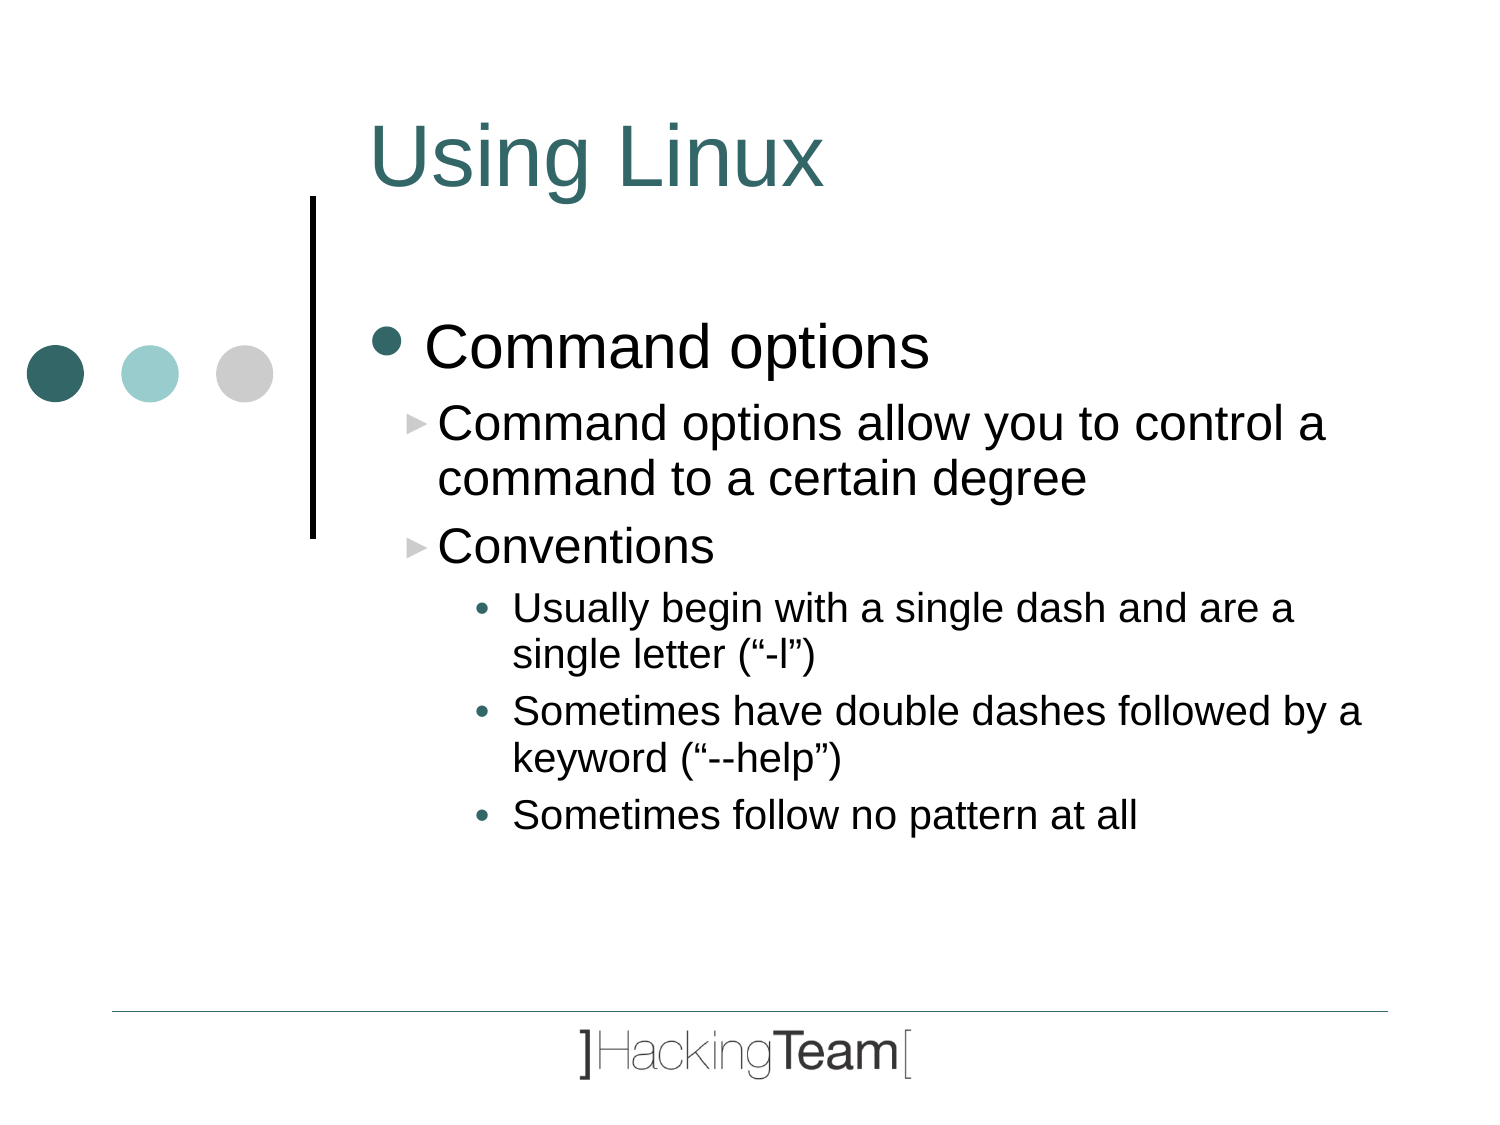

# Using Linux
Command options
Command options allow you to control a command to a certain degree
Conventions
Usually begin with a single dash and are a single letter (“-l”)
Sometimes have double dashes followed by a keyword (“--help”)
Sometimes follow no pattern at all